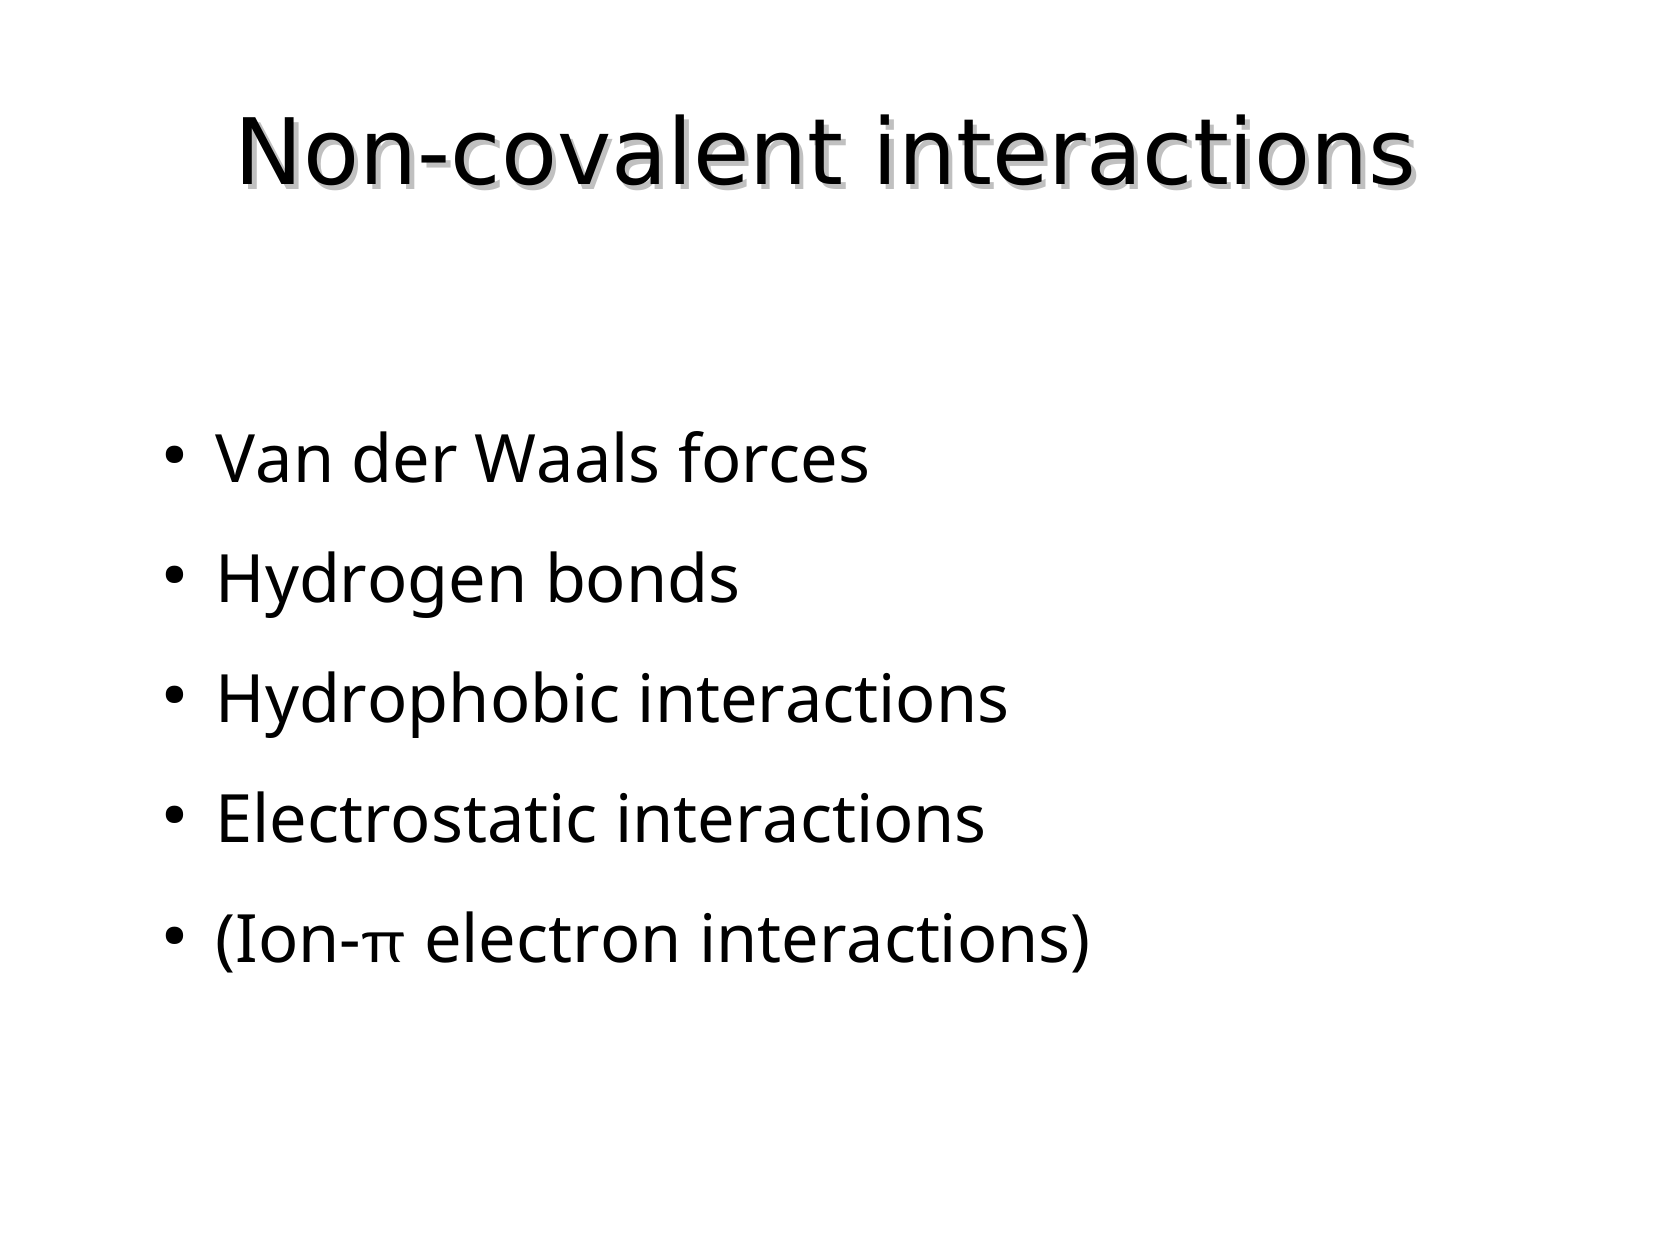

# Non-covalent interactions
Van der Waals forces
Hydrogen bonds
Hydrophobic interactions
Electrostatic interactions
(Ion- electron interactions)